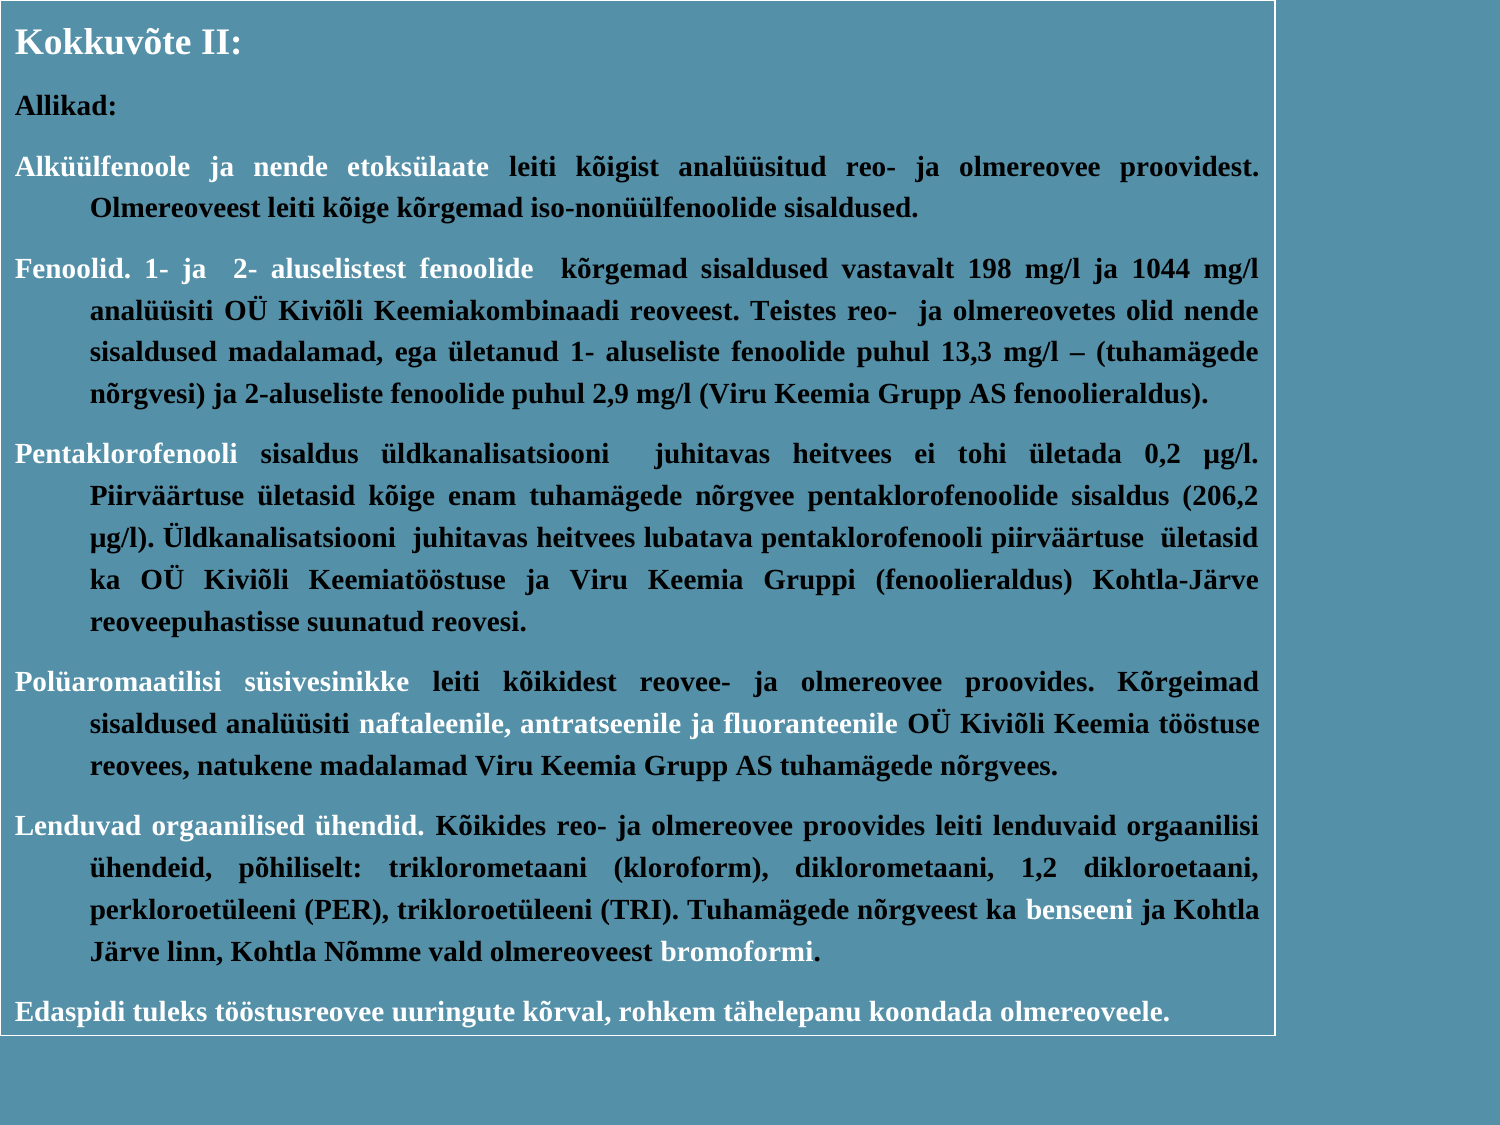

Kokkuvõte II:
Allikad:
Alküülfenoole ja nende etoksülaate leiti kõigist analüüsitud reo- ja olmereovee proovidest. Olmereoveest leiti kõige kõrgemad iso-nonüülfenoolide sisaldused.
Fenoolid. 1- ja 2- aluselistest fenoolide kõrgemad sisaldused vastavalt 198 mg/l ja 1044 mg/l analüüsiti OÜ Kiviõli Keemiakombinaadi reoveest. Teistes reo- ja olmereovetes olid nende sisaldused madalamad, ega ületanud 1- aluseliste fenoolide puhul 13,3 mg/l – (tuhamägede nõrgvesi) ja 2-aluseliste fenoolide puhul 2,9 mg/l (Viru Keemia Grupp AS fenoolieraldus).
Pentaklorofenooli sisaldus üldkanalisatsiooni juhitavas heitvees ei tohi ületada 0,2 µg/l. Piirväärtuse ületasid kõige enam tuhamägede nõrgvee pentaklorofenoolide sisaldus (206,2 µg/l). Üldkanalisatsiooni juhitavas heitvees lubatava pentaklorofenooli piirväärtuse ületasid ka OÜ Kiviõli Keemiatööstuse ja Viru Keemia Gruppi (fenoolieraldus) Kohtla-Järve reoveepuhastisse suunatud reovesi.
Polüaromaatilisi süsivesinikke leiti kõikidest reovee- ja olmereovee proovides. Kõrgeimad sisaldused analüüsiti naftaleenile, antratseenile ja fluoranteenile OÜ Kiviõli Keemia tööstuse reovees, natukene madalamad Viru Keemia Grupp AS tuhamägede nõrgvees.
Lenduvad orgaanilised ühendid. Kõikides reo- ja olmereovee proovides leiti lenduvaid orgaanilisi ühendeid, põhiliselt: triklorometaani (kloroform), diklorometaani, 1,2 dikloroetaani, perkloroetüleeni (PER), trikloroetüleeni (TRI). Tuhamägede nõrgveest ka benseeni ja Kohtla Järve linn, Kohtla Nõmme vald olmereoveest bromoformi.
Edaspidi tuleks tööstusreovee uuringute kõrval, rohkem tähelepanu koondada olmereoveele.